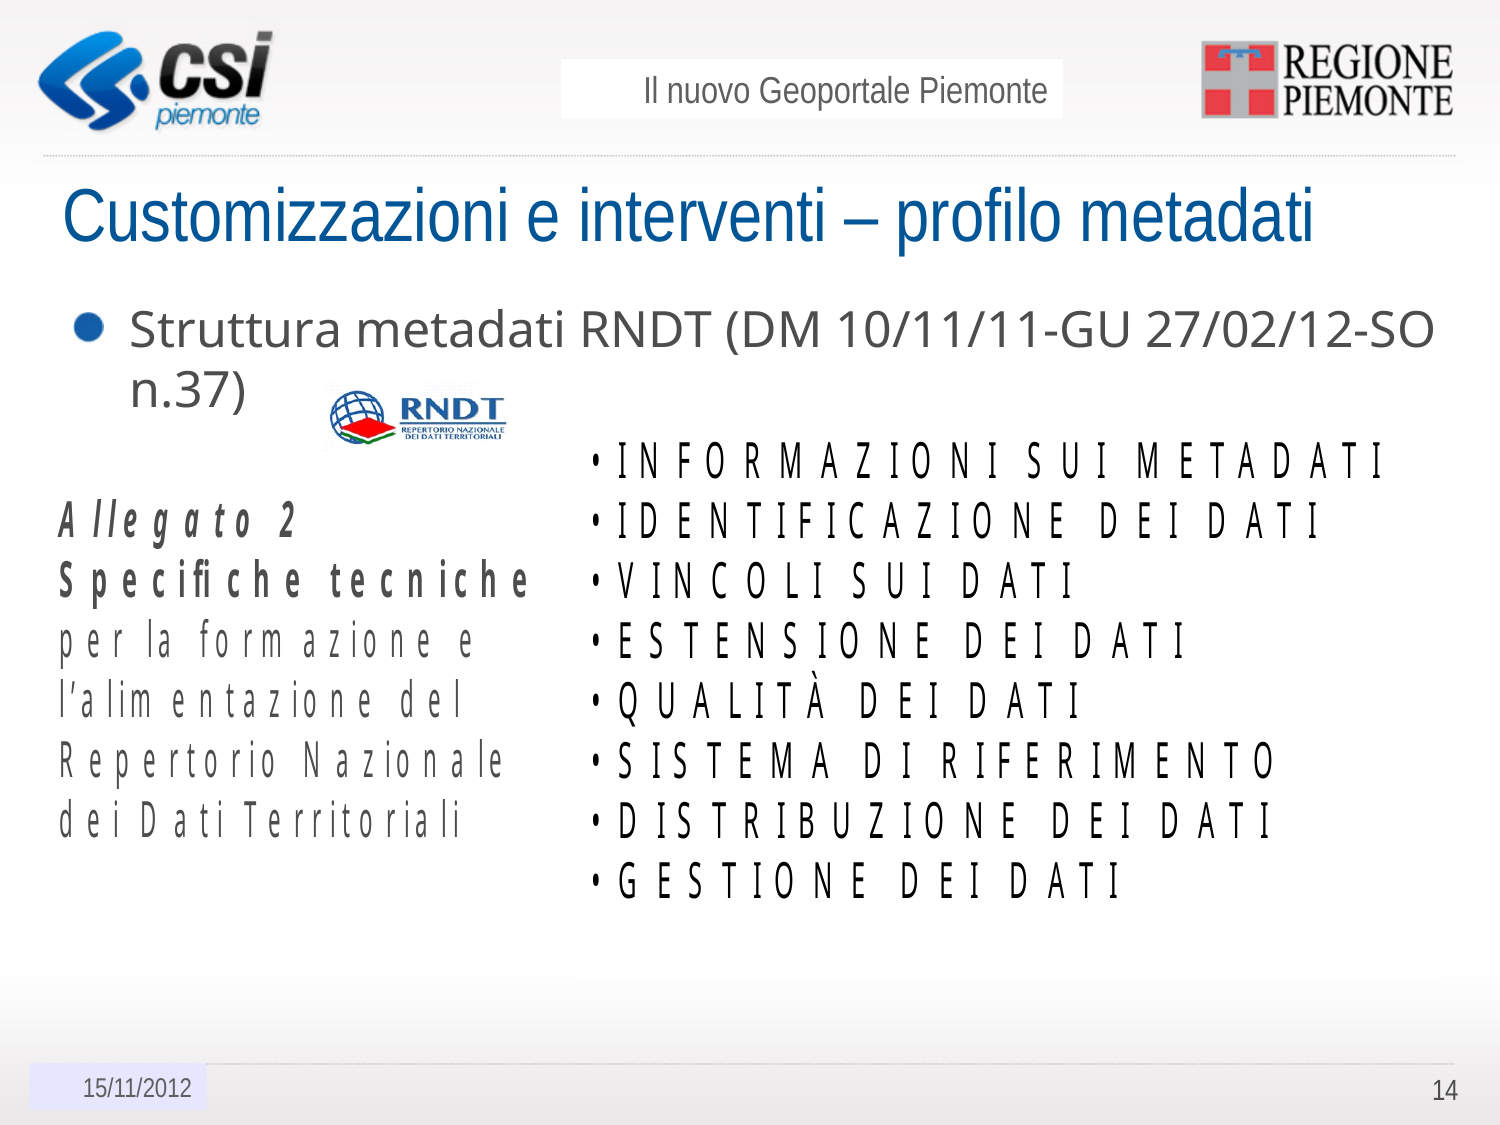

Il nuovo Geoportale Piemonte
# Customizzazioni e interventi – profilo metadati
Struttura metadati RNDT (DM 10/11/11-GU 27/02/12-SO n.37)
15/11/2012